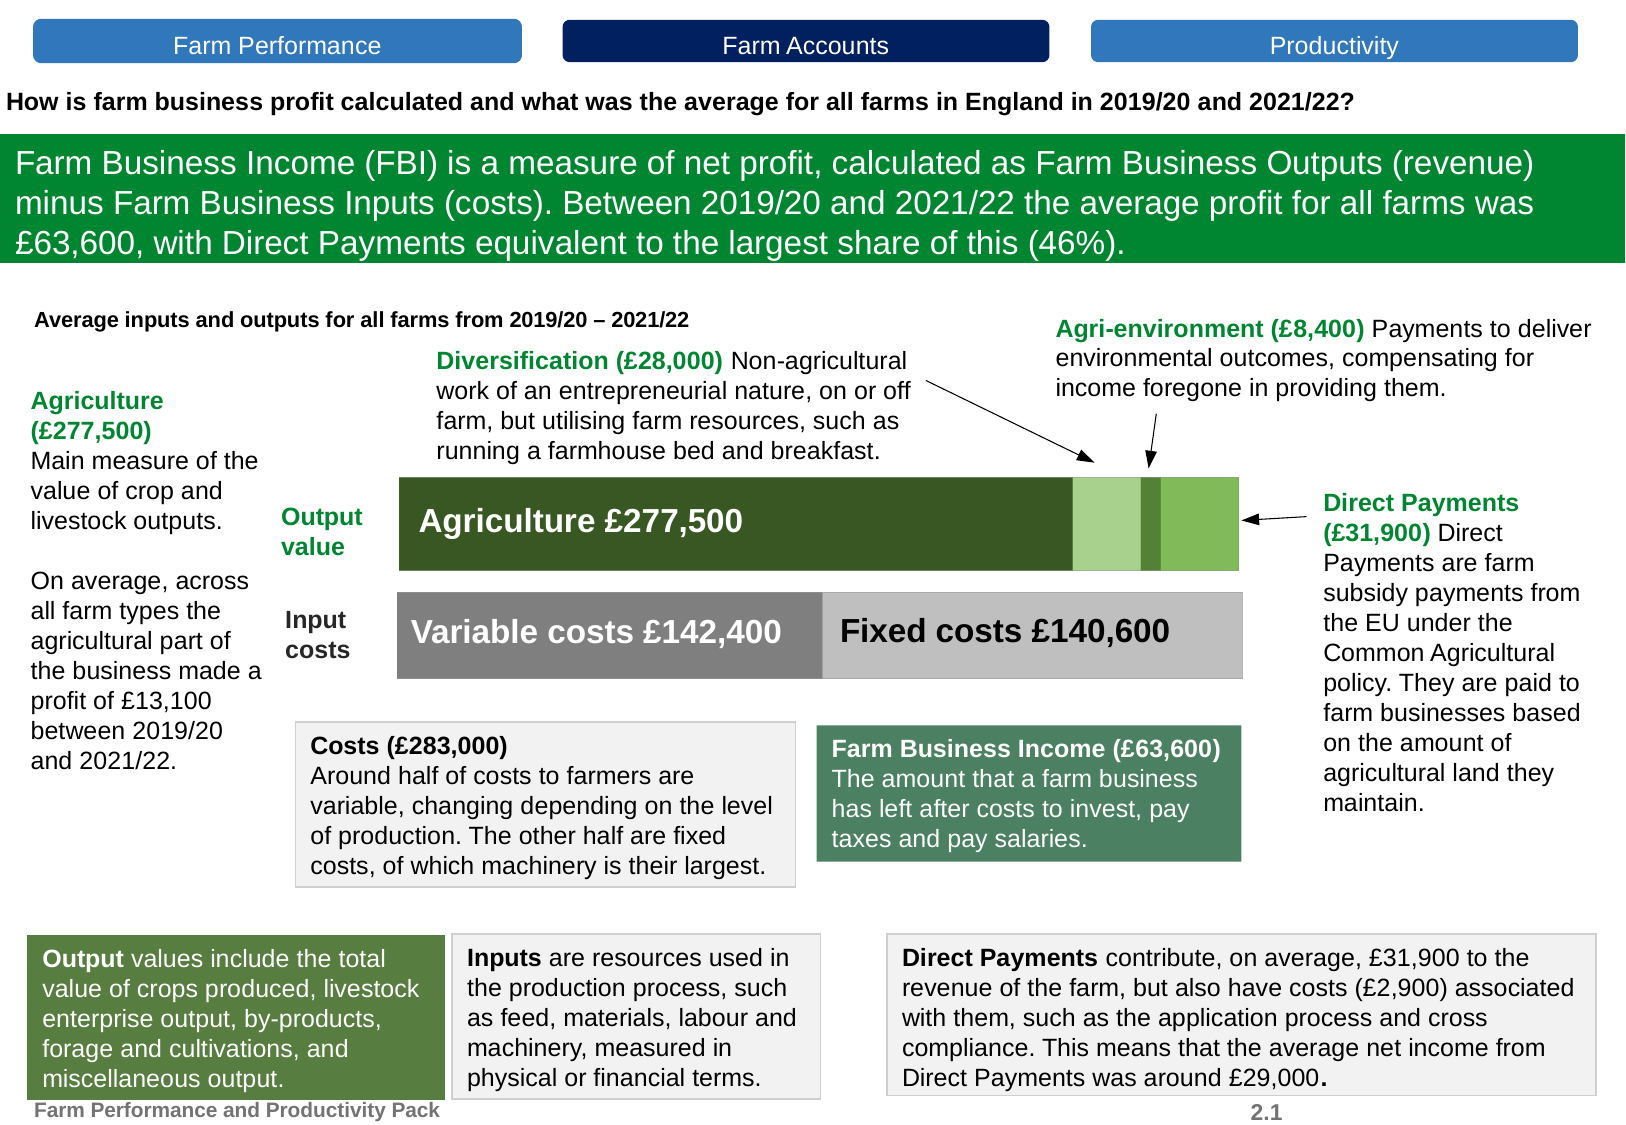

Farm Performance
Farm Accounts
Productivity
# Slide 2.1 – How is farm business profit calculated and what was the average for all farms in England in 2015/16 – 2017/18?
How is farm business profit calculated and what was the average for all farms in England in 2019/20 and 2021/22?
Farm Business Income (FBI) is a measure of net profit, calculated as Farm Business Outputs (revenue) minus Farm Business Inputs (costs). Between 2019/20 and 2021/22 the average profit for all farms was £63,600, with Direct Payments equivalent to the largest share of this (46%).
Average inputs and outputs for all farms from 2019/20 – 2021/22
Agri-environment (£8,400) Payments to deliver environmental outcomes, compensating for income foregone in providing them.
Diversification (£28,000) Non-agricultural work of an entrepreneurial nature, on or off farm, but utilising farm resources, such as running a farmhouse bed and breakfast.
Agriculture (£277,500)
Main measure of the value of crop and livestock outputs.
On average, across all farm types the agricultural part of the business made a profit of £13,100 between 2019/20 and 2021/22.
Direct Payments (£31,900) Direct Payments are farm subsidy payments from the EU under the Common Agricultural policy. They are paid to farm businesses based on the amount of agricultural land they maintain.
Agriculture £277,500
Output value
Input
costs
Fixed costs £140,600
Variable costs £142,400
Costs (£283,000)
Around half of costs to farmers are variable, changing depending on the level of production. The other half are fixed costs, of which machinery is their largest.
Farm Business Income (£63,600)
The amount that a farm business has left after costs to invest, pay taxes and pay salaries.
Inputs are resources used in the production process, such as feed, materials, labour and machinery, measured in physical or financial terms.
Direct Payments contribute, on average, £31,900 to the revenue of the farm, but also have costs (£2,900) associated with them, such as the application process and cross compliance. This means that the average net income from Direct Payments was around £29,000.
Output values include the total value of crops produced, livestock enterprise output, by-products, forage and cultivations, and miscellaneous output.
2.1
Farm Performance and Productivity Pack